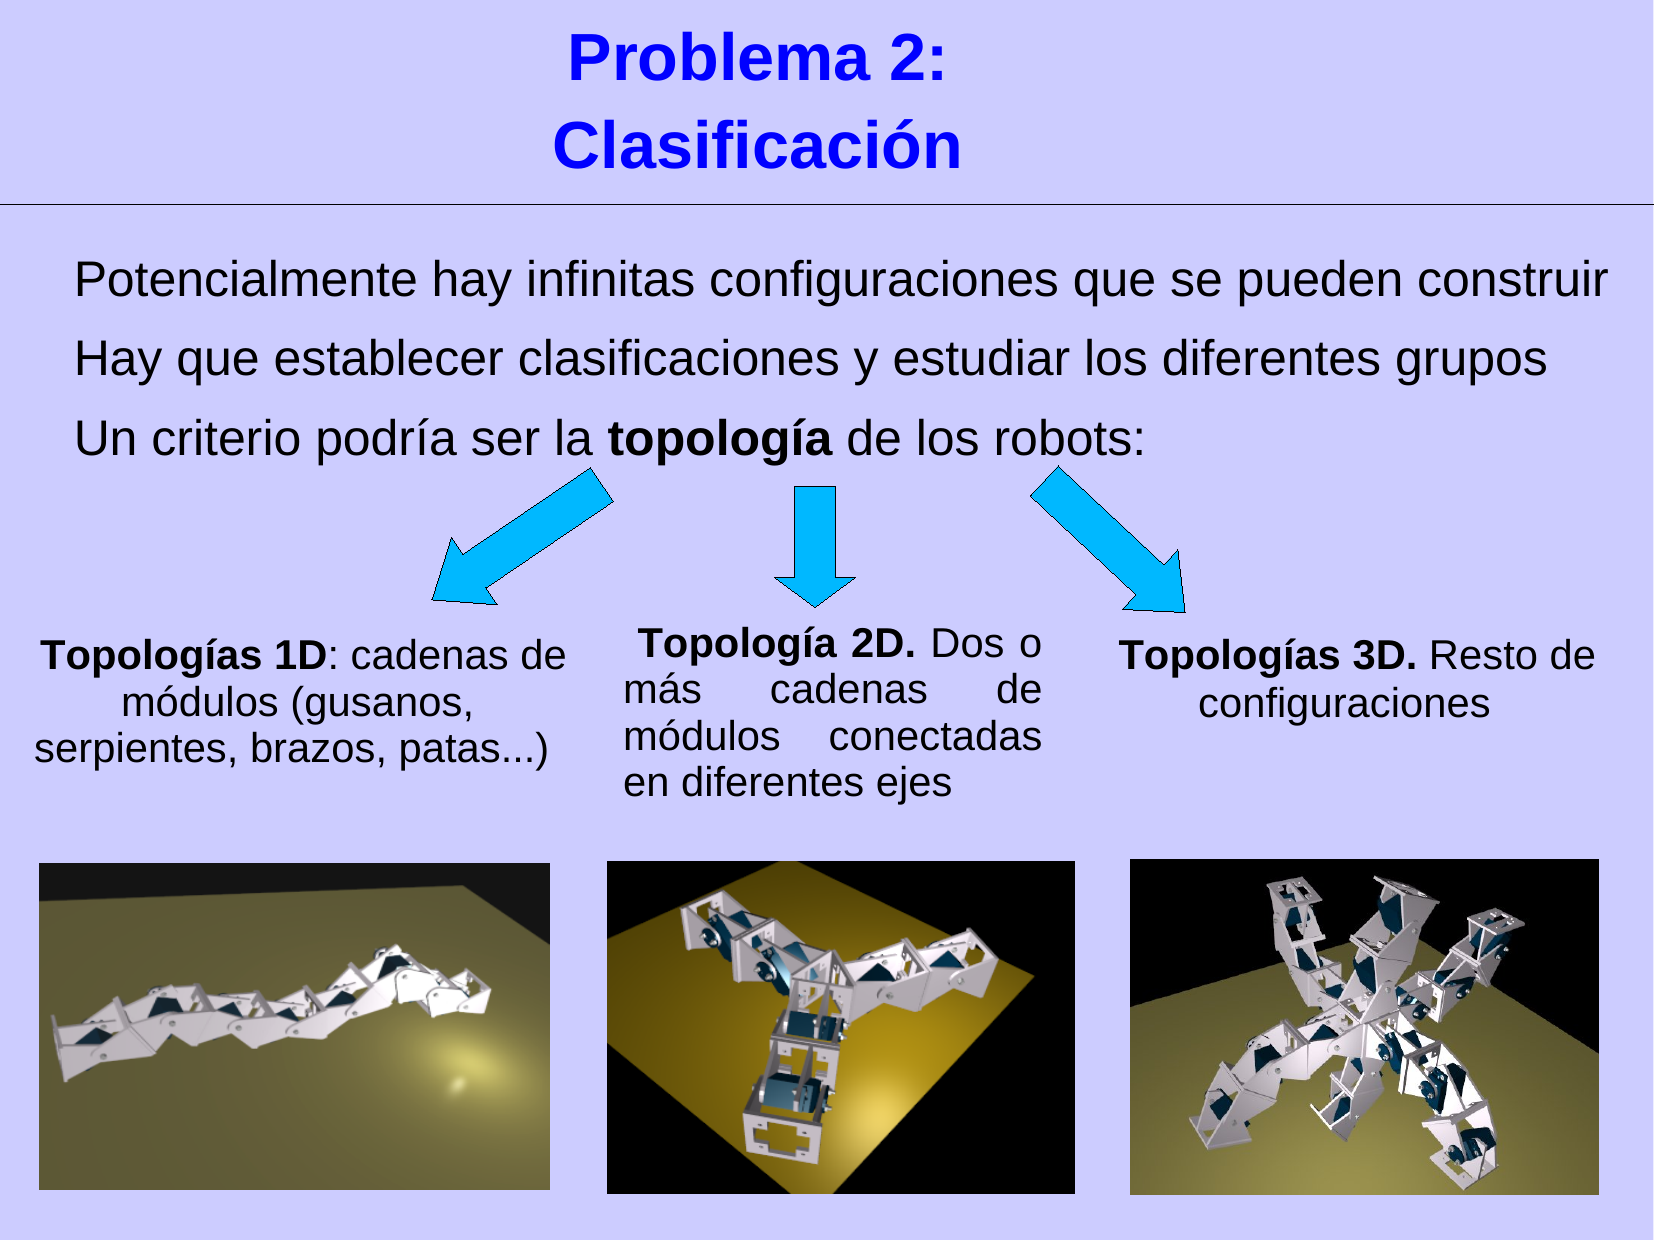

# Problema 2: Clasificación
 Potencialmente hay infinitas configuraciones que se pueden construir
 Hay que establecer clasificaciones y estudiar los diferentes grupos
 Un criterio podría ser la topología de los robots:
 Topología 2D. Dos o más cadenas de módulos conectadas en diferentes ejes
 Topologías 3D. Resto de configuraciones
 Topologías 1D: cadenas de módulos (gusanos, serpientes, brazos, patas...)